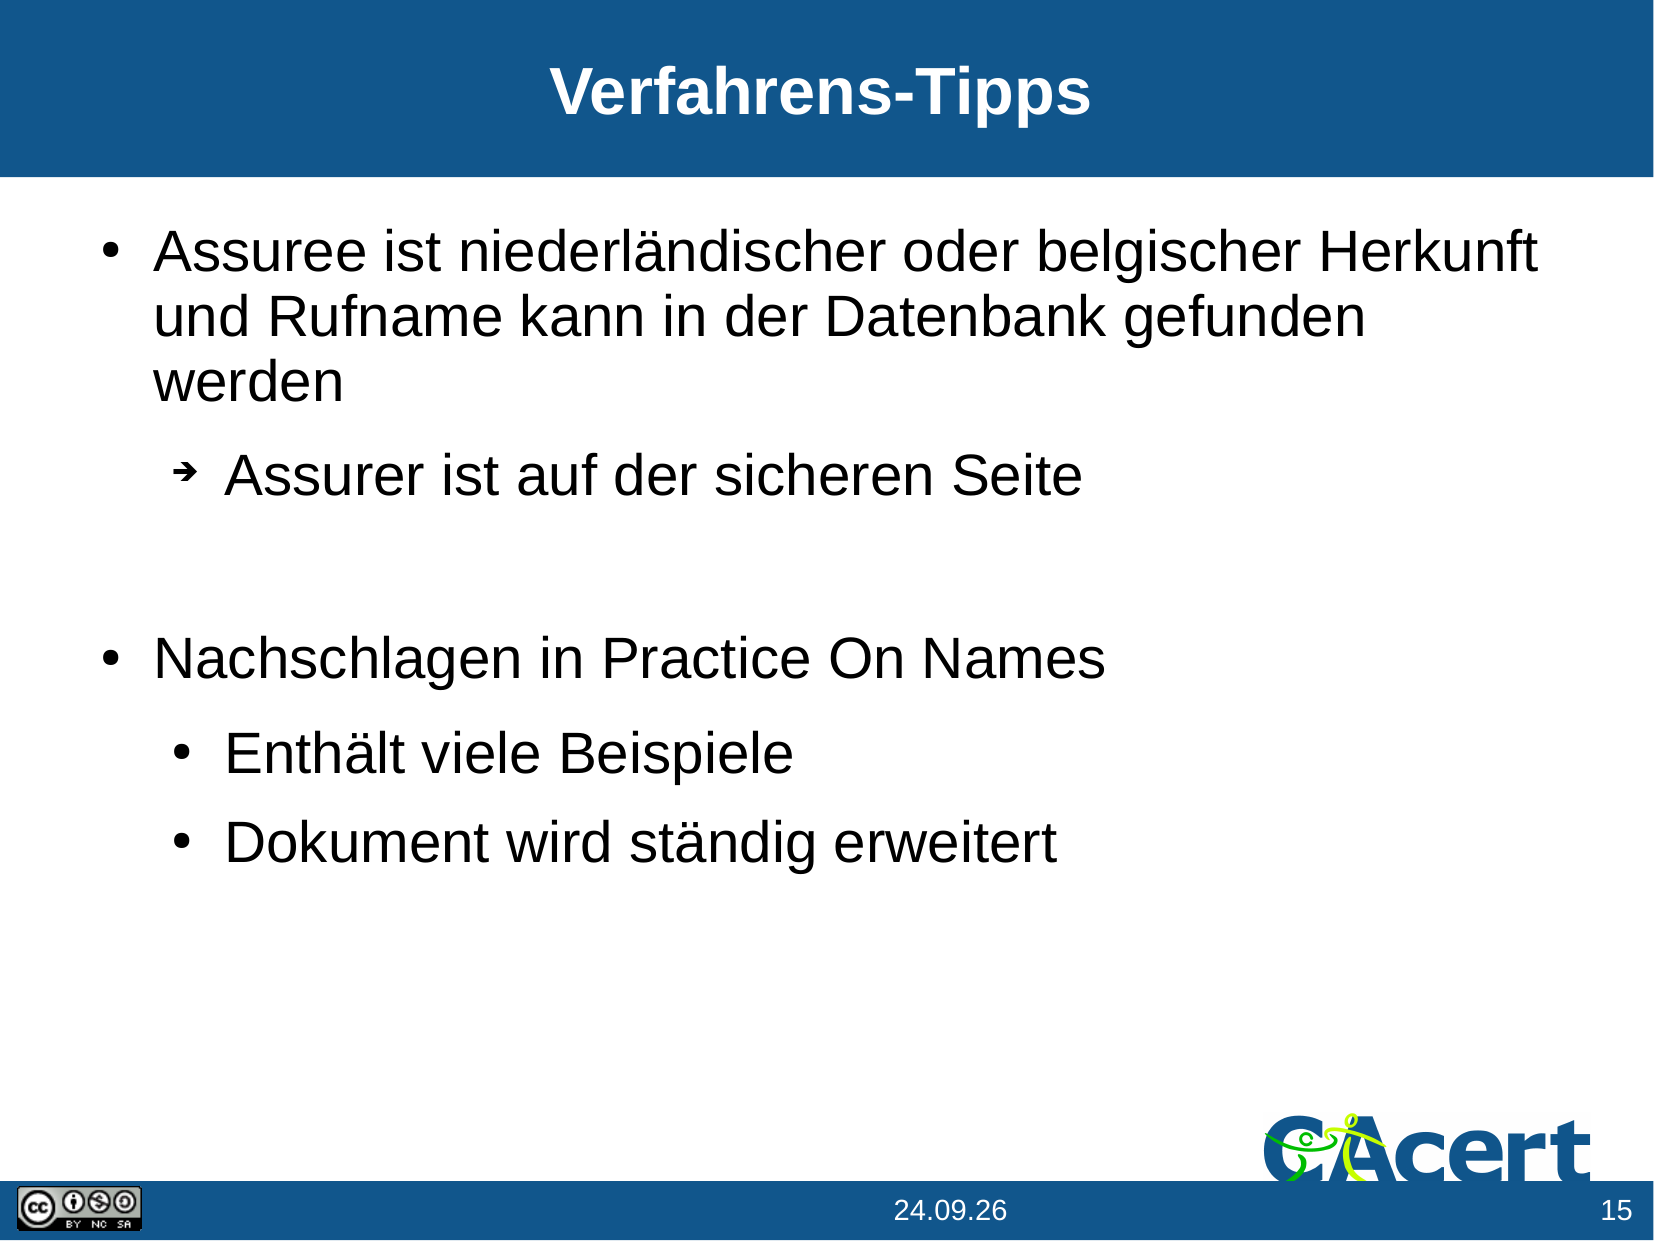

# Verfahrens-Tipps
Assuree ist niederländischer oder belgischer Herkunft und Rufname kann in der Datenbank gefunden werden
Assurer ist auf der sicheren Seite
Nachschlagen in Practice On Names
Enthält viele Beispiele
Dokument wird ständig erweitert